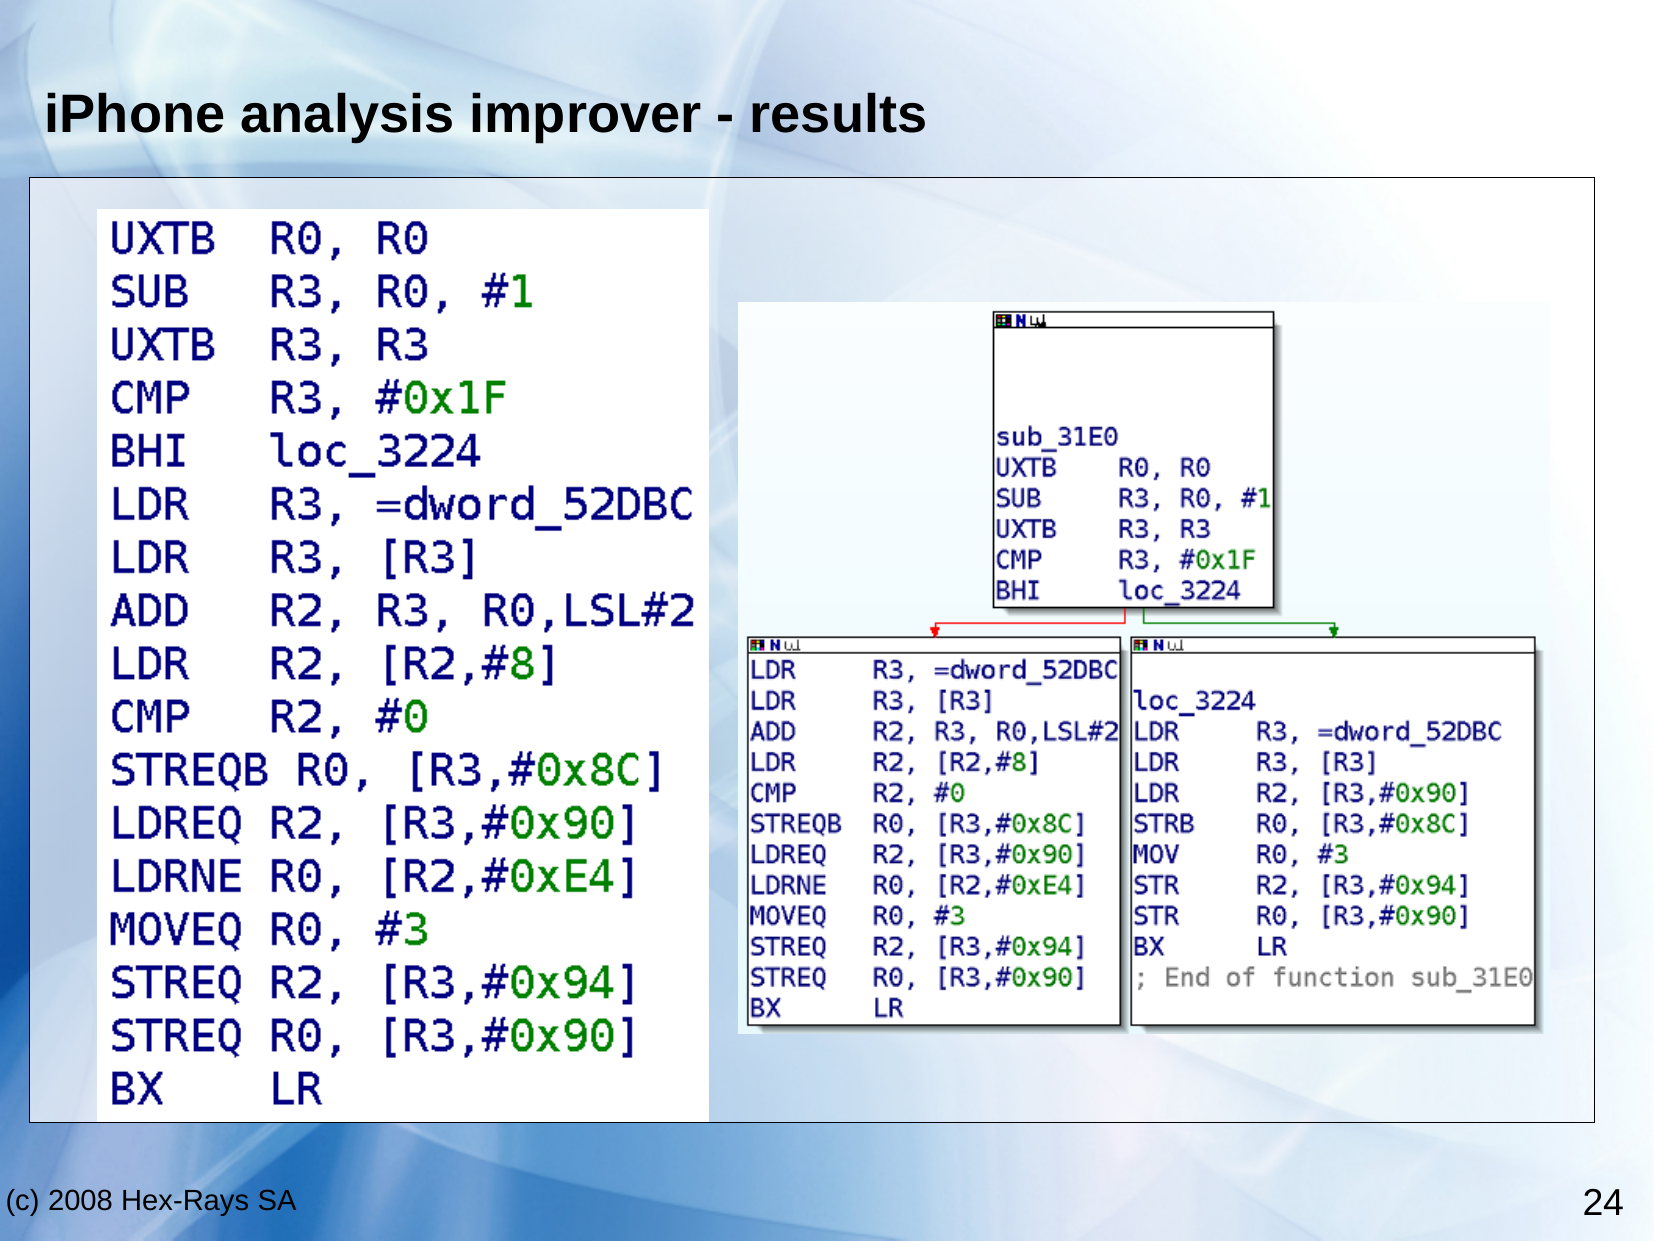

# iPhone analysis improver - results
24
(c) 2008 Hex-Rays SA